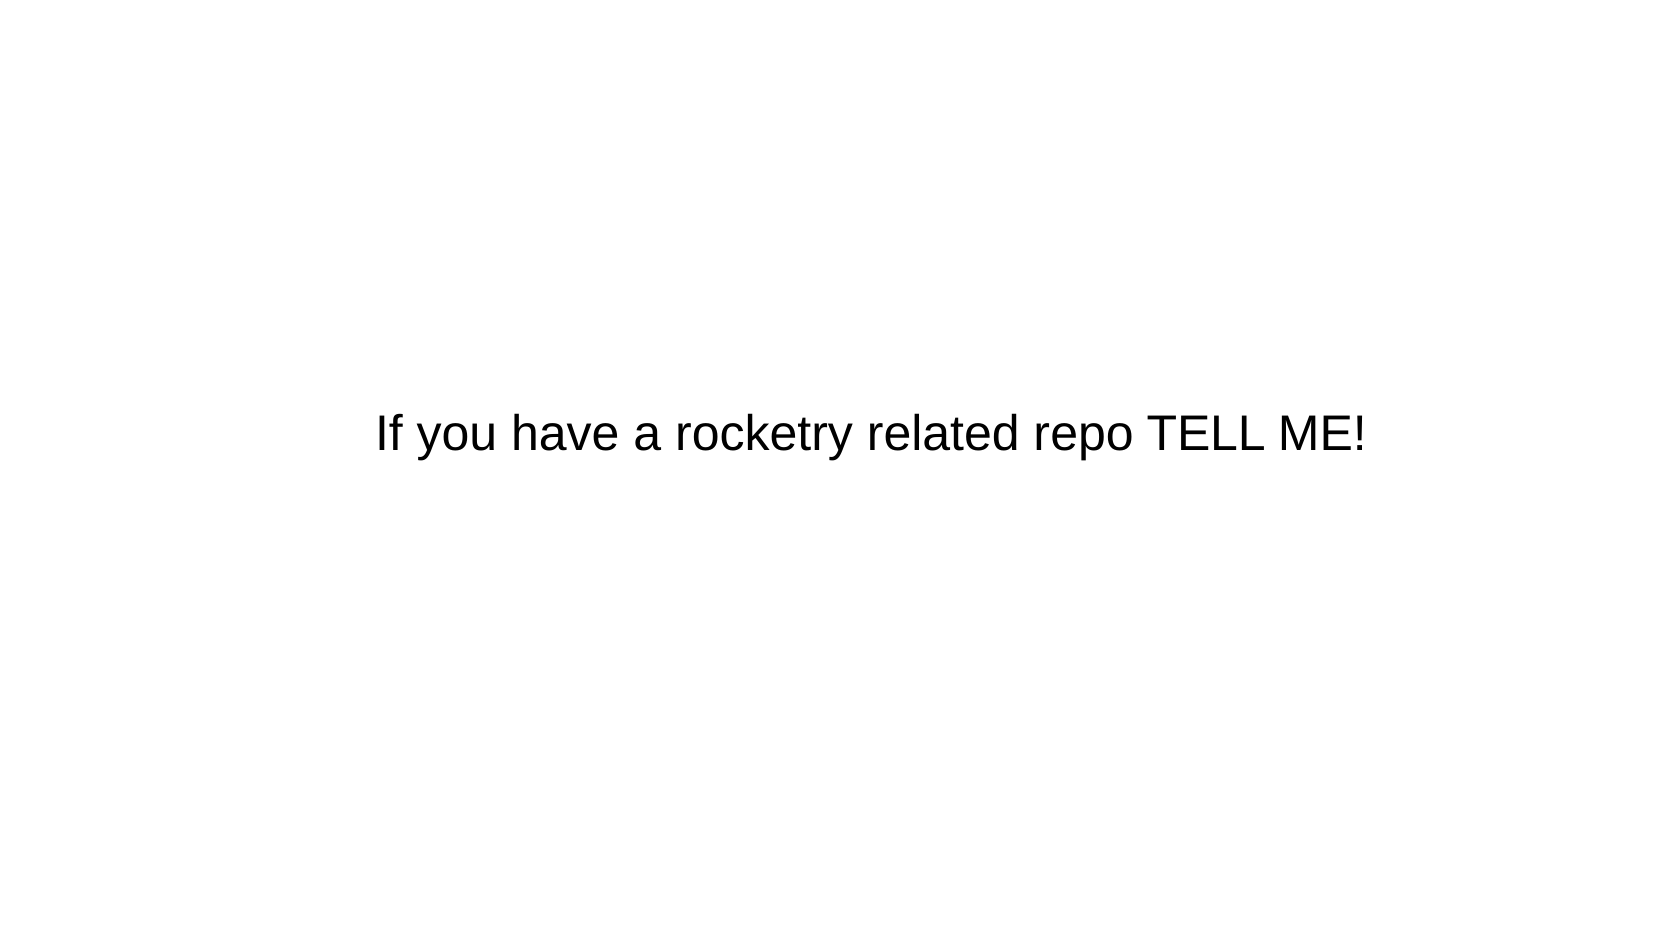

If you have a rocketry related repo TELL ME!